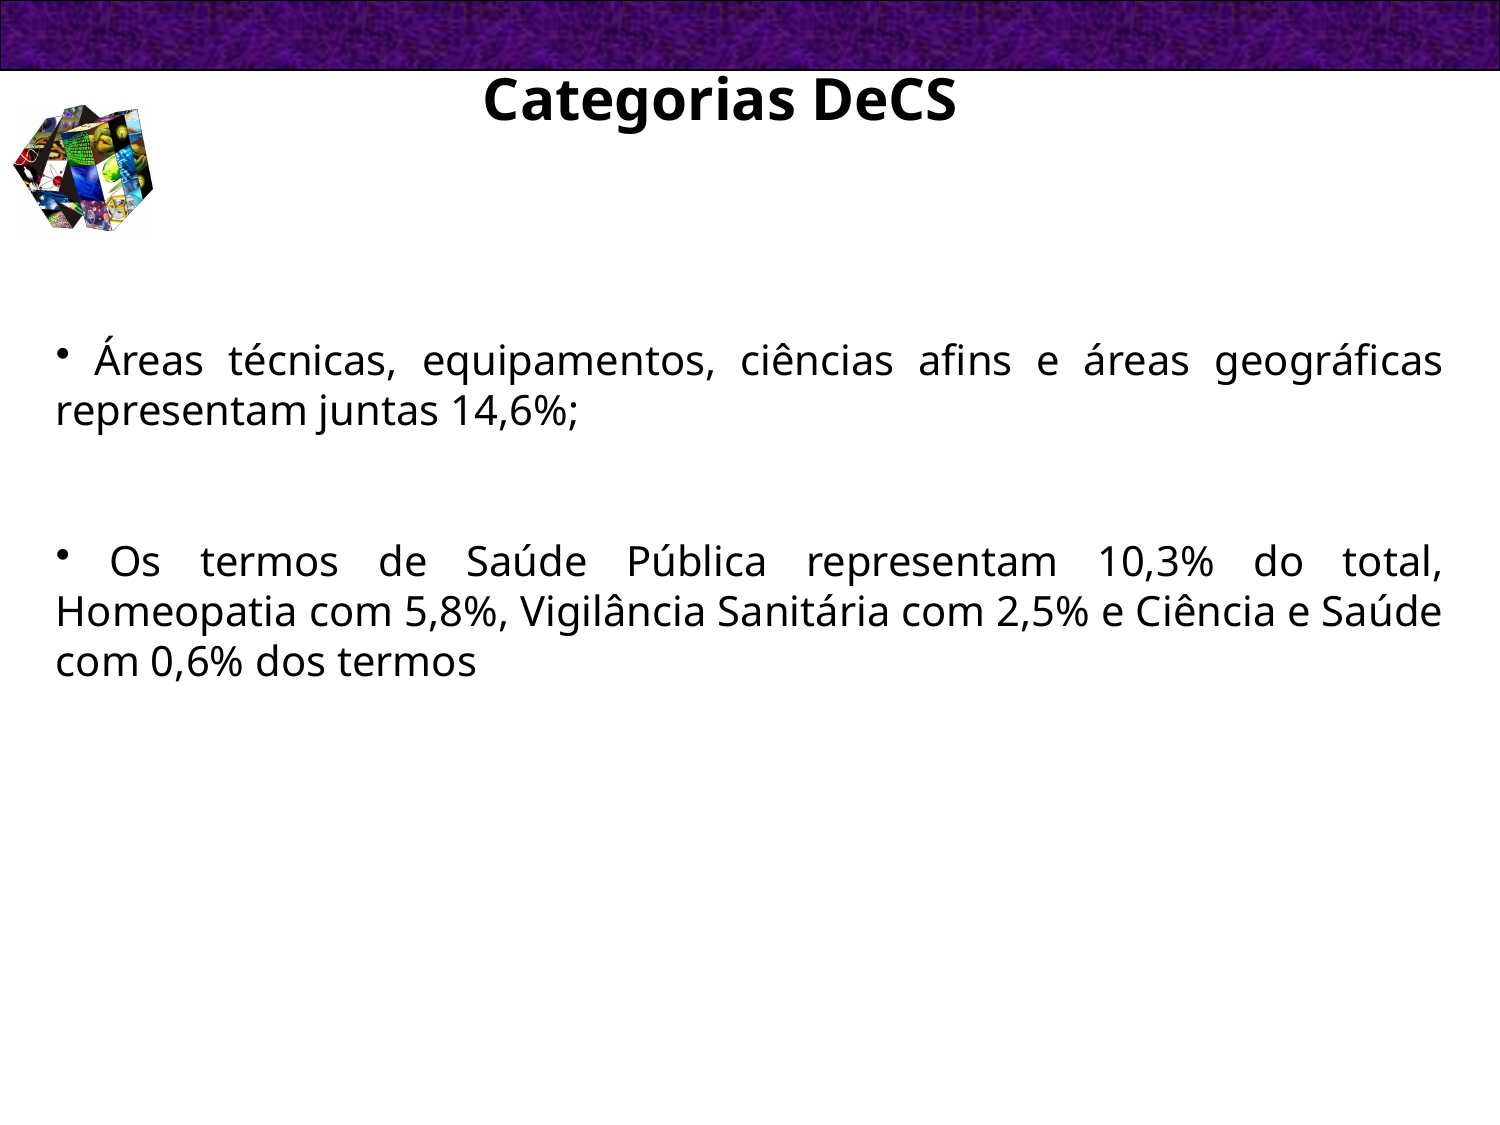

Categorias DeCS
 Áreas técnicas, equipamentos, ciências afins e áreas geográficas representam juntas 14,6%;
 Os termos de Saúde Pública representam 10,3% do total, Homeopatia com 5,8%, Vigilância Sanitária com 2,5% e Ciência e Saúde com 0,6% dos termos